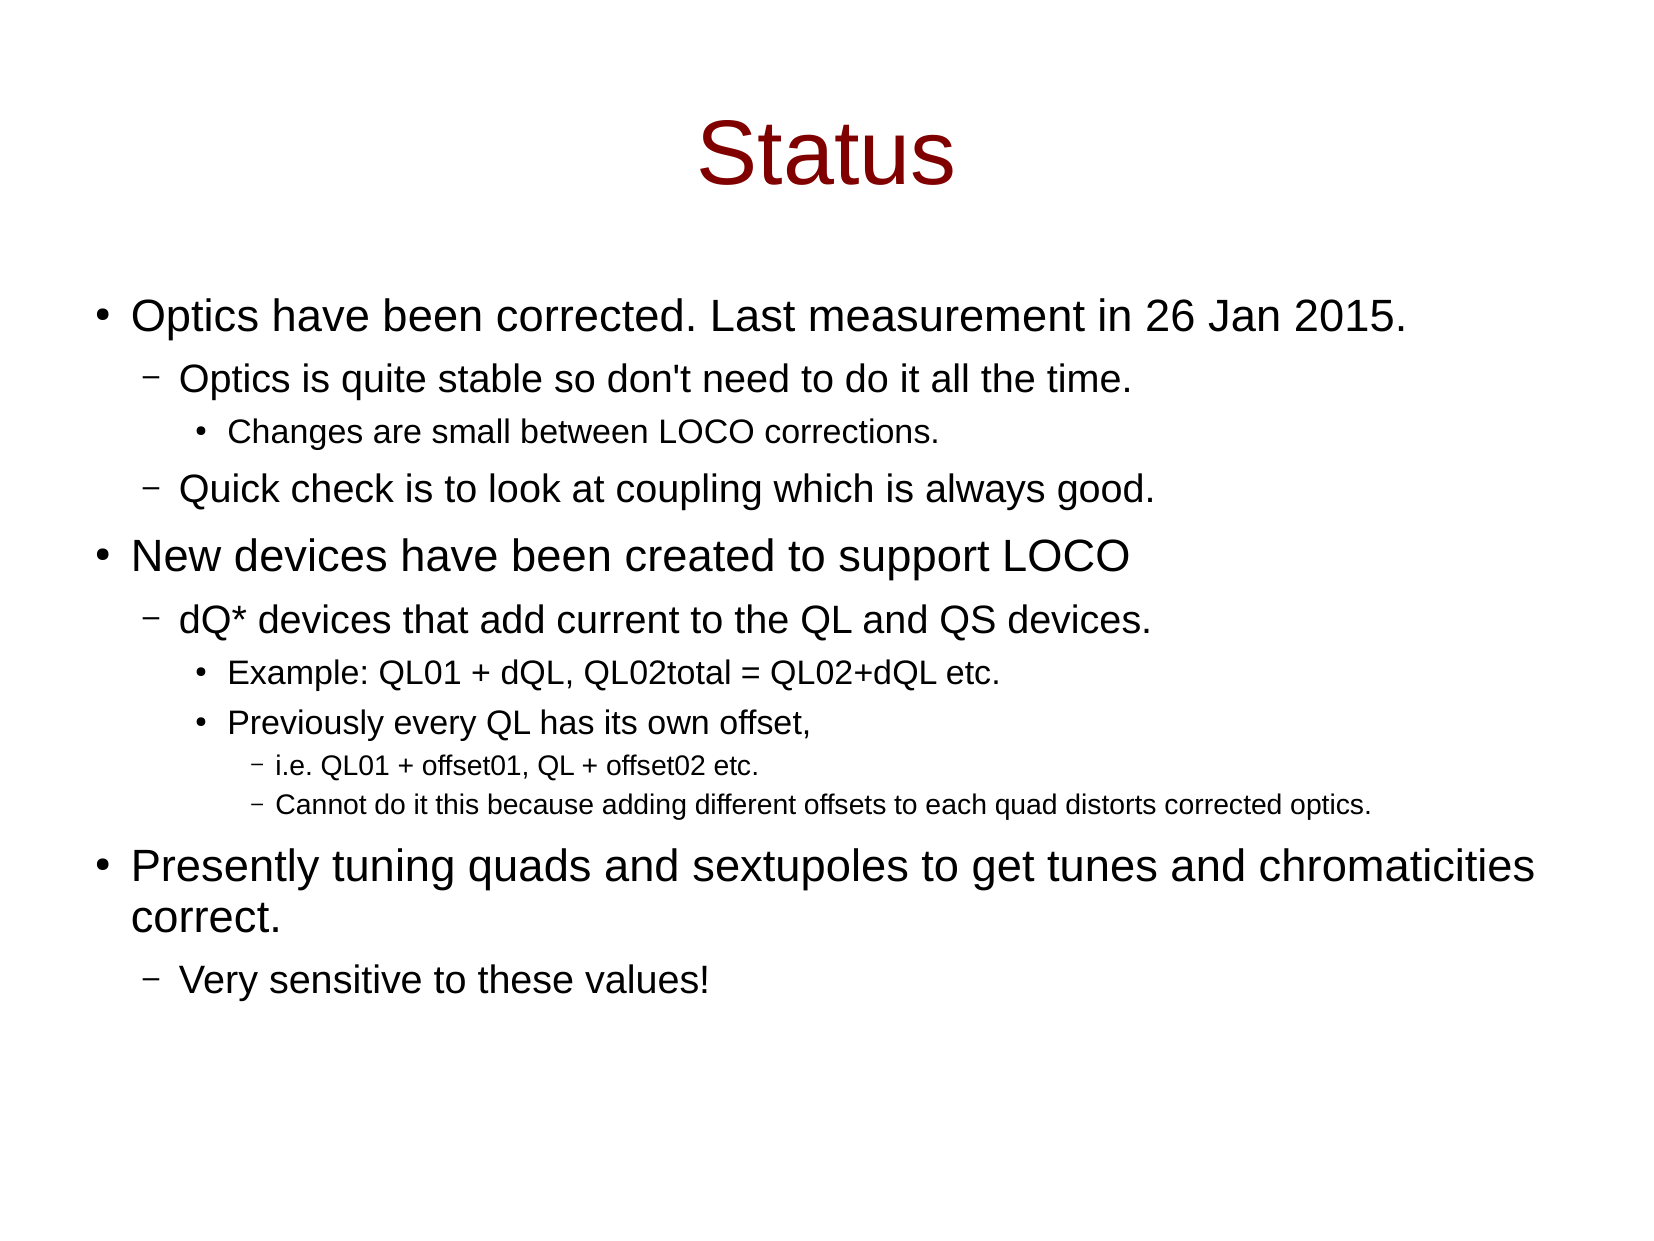

# Status
Optics have been corrected. Last measurement in 26 Jan 2015.
Optics is quite stable so don't need to do it all the time.
Changes are small between LOCO corrections.
Quick check is to look at coupling which is always good.
New devices have been created to support LOCO
dQ* devices that add current to the QL and QS devices.
Example: QL01 + dQL, QL02total = QL02+dQL etc.
Previously every QL has its own offset,
i.e. QL01 + offset01, QL + offset02 etc.
Cannot do it this because adding different offsets to each quad distorts corrected optics.
Presently tuning quads and sextupoles to get tunes and chromaticities correct.
Very sensitive to these values!